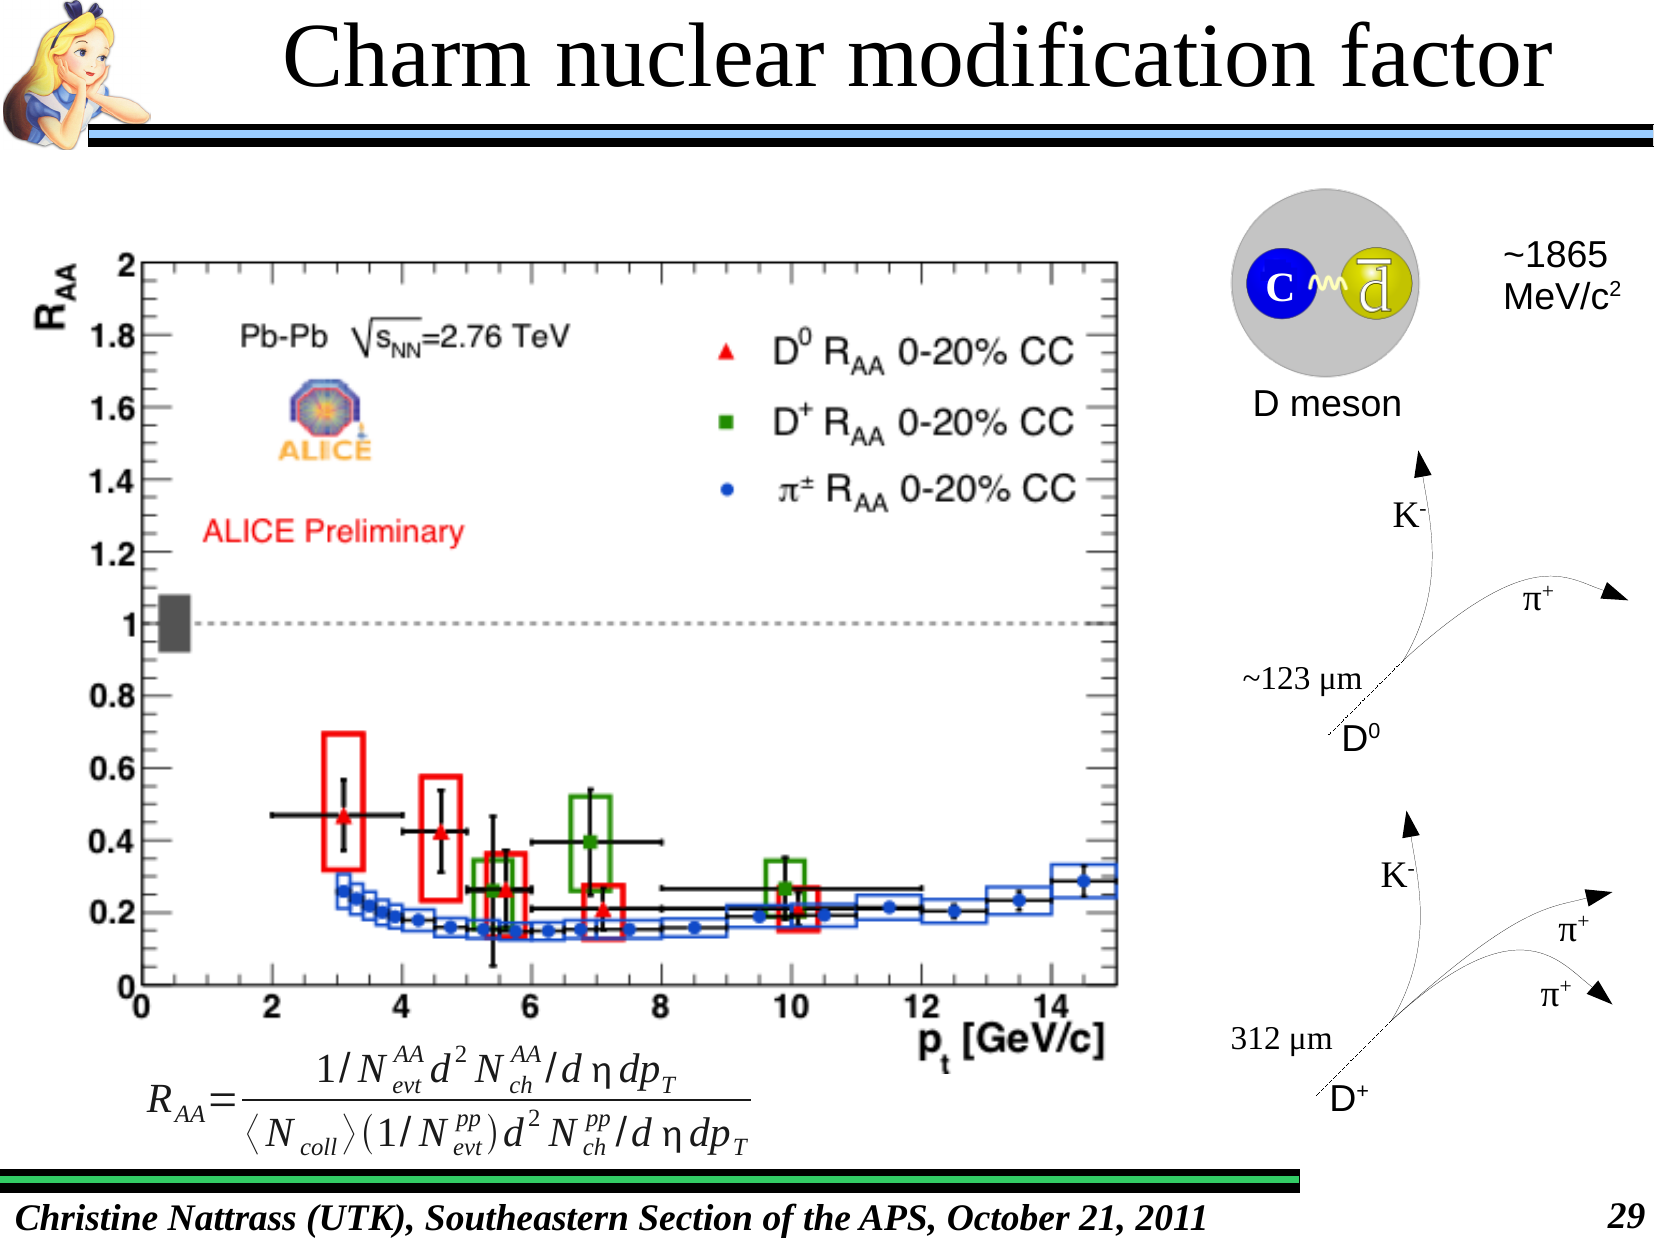

# Charm nuclear modification factor
C
D meson
~1865 MeV/c2
K-
π+
~123 μm
D0
K-
π+
π+
312 μm
D+